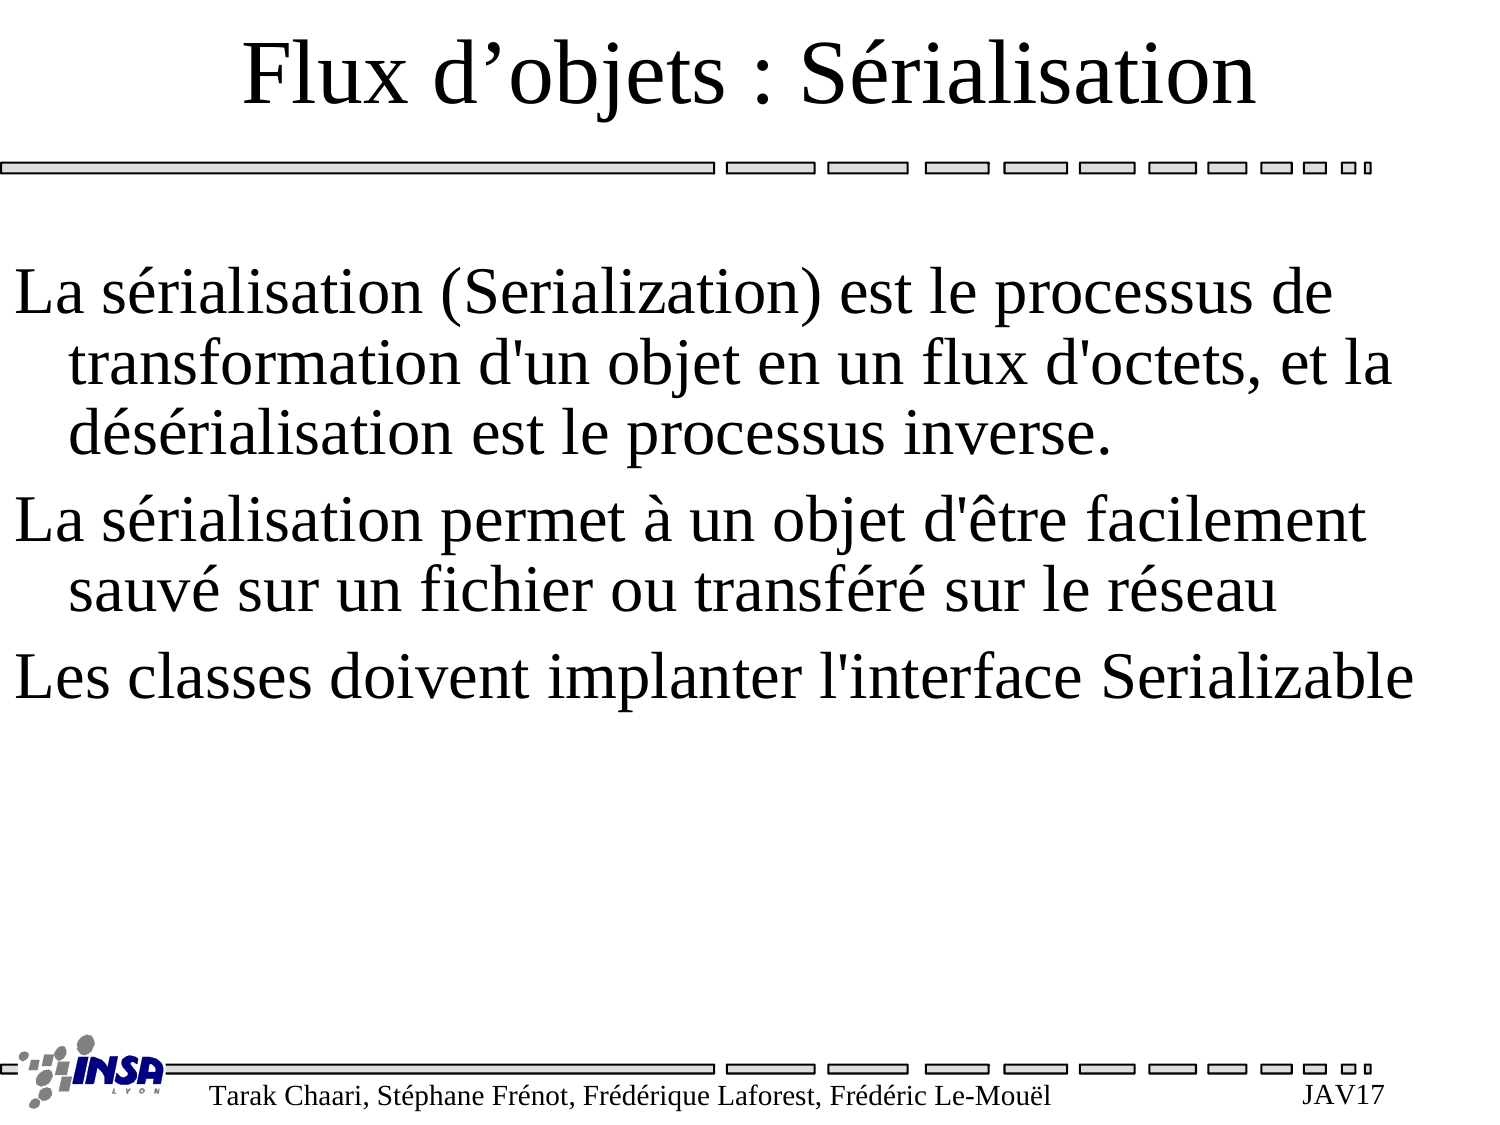

# Flux d’objets : Sérialisation
La sérialisation (Serialization) est le processus de transformation d'un objet en un flux d'octets, et la désérialisation est le processus inverse.
La sérialisation permet à un objet d'être facilement sauvé sur un fichier ou transféré sur le réseau
Les classes doivent implanter l'interface Serializable